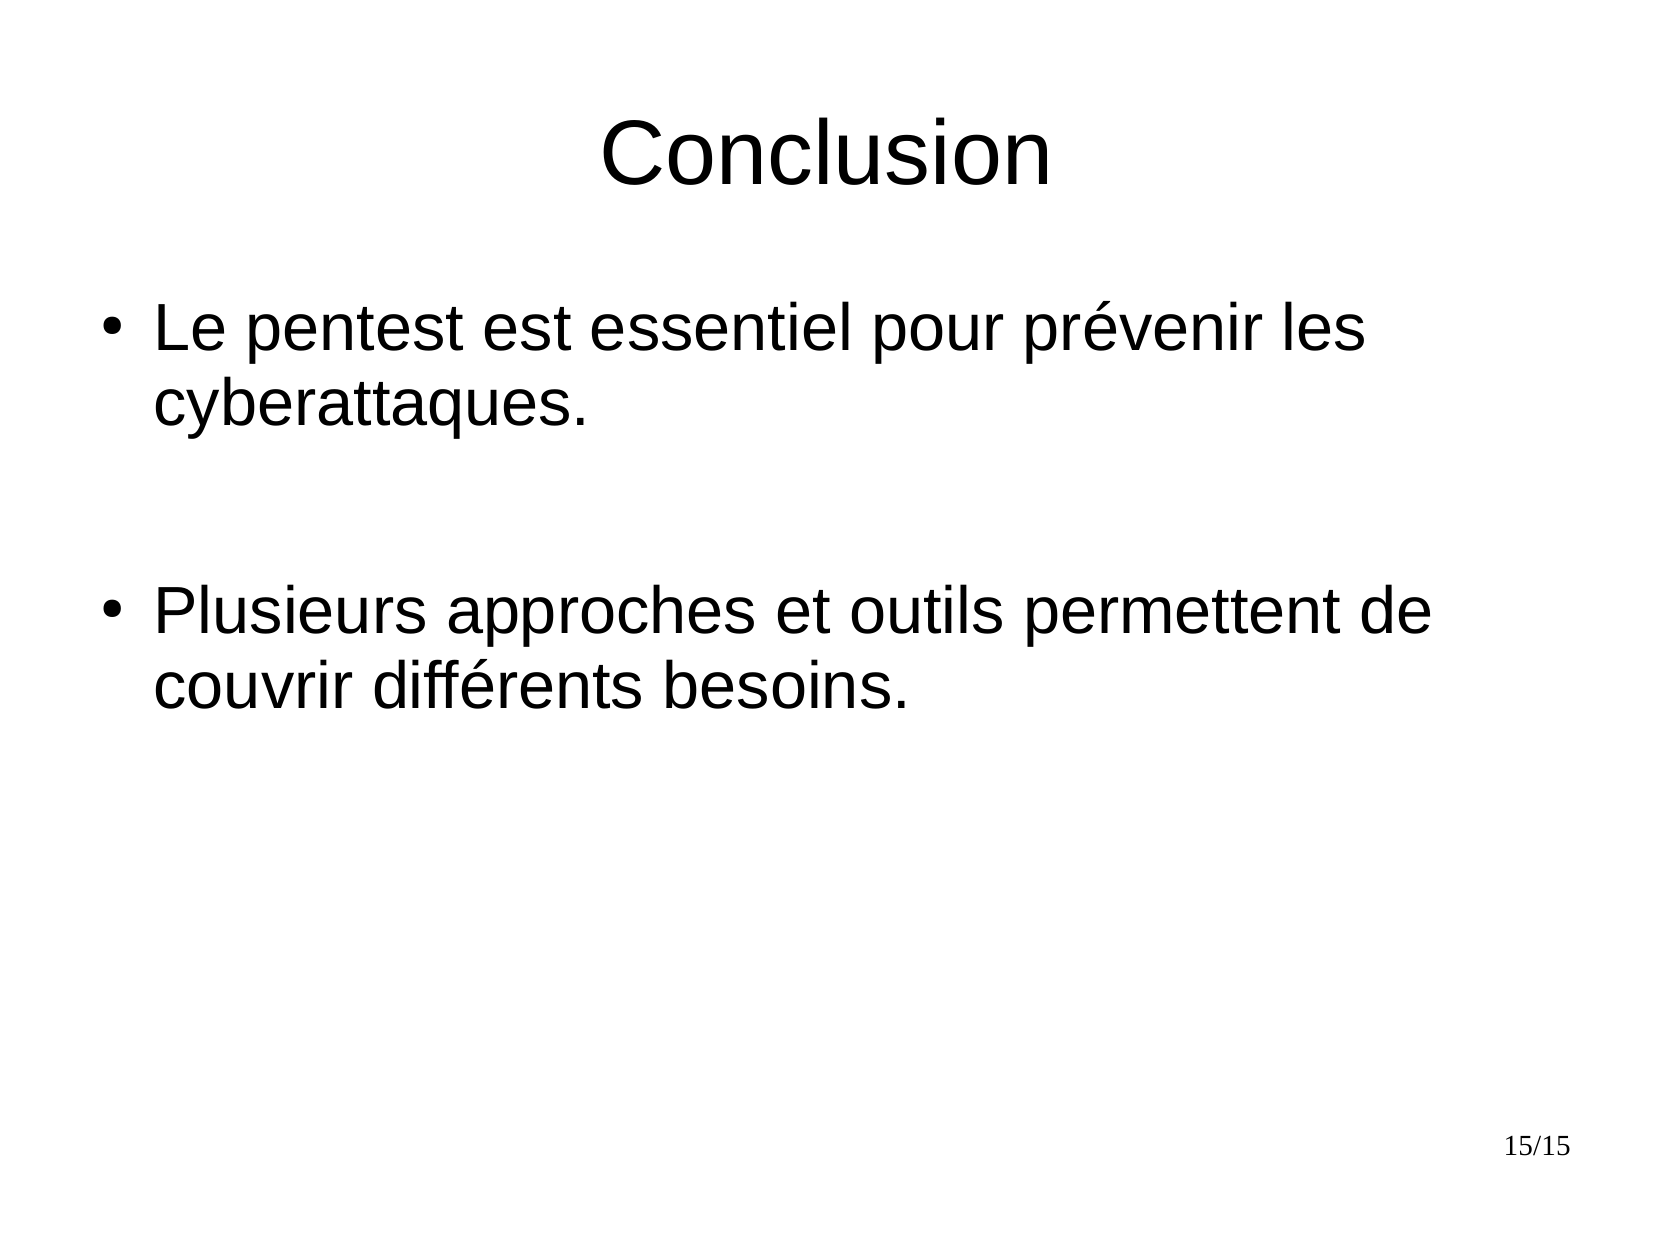

# Conclusion
Le pentest est essentiel pour prévenir les cyberattaques.
Plusieurs approches et outils permettent de couvrir différents besoins.
15